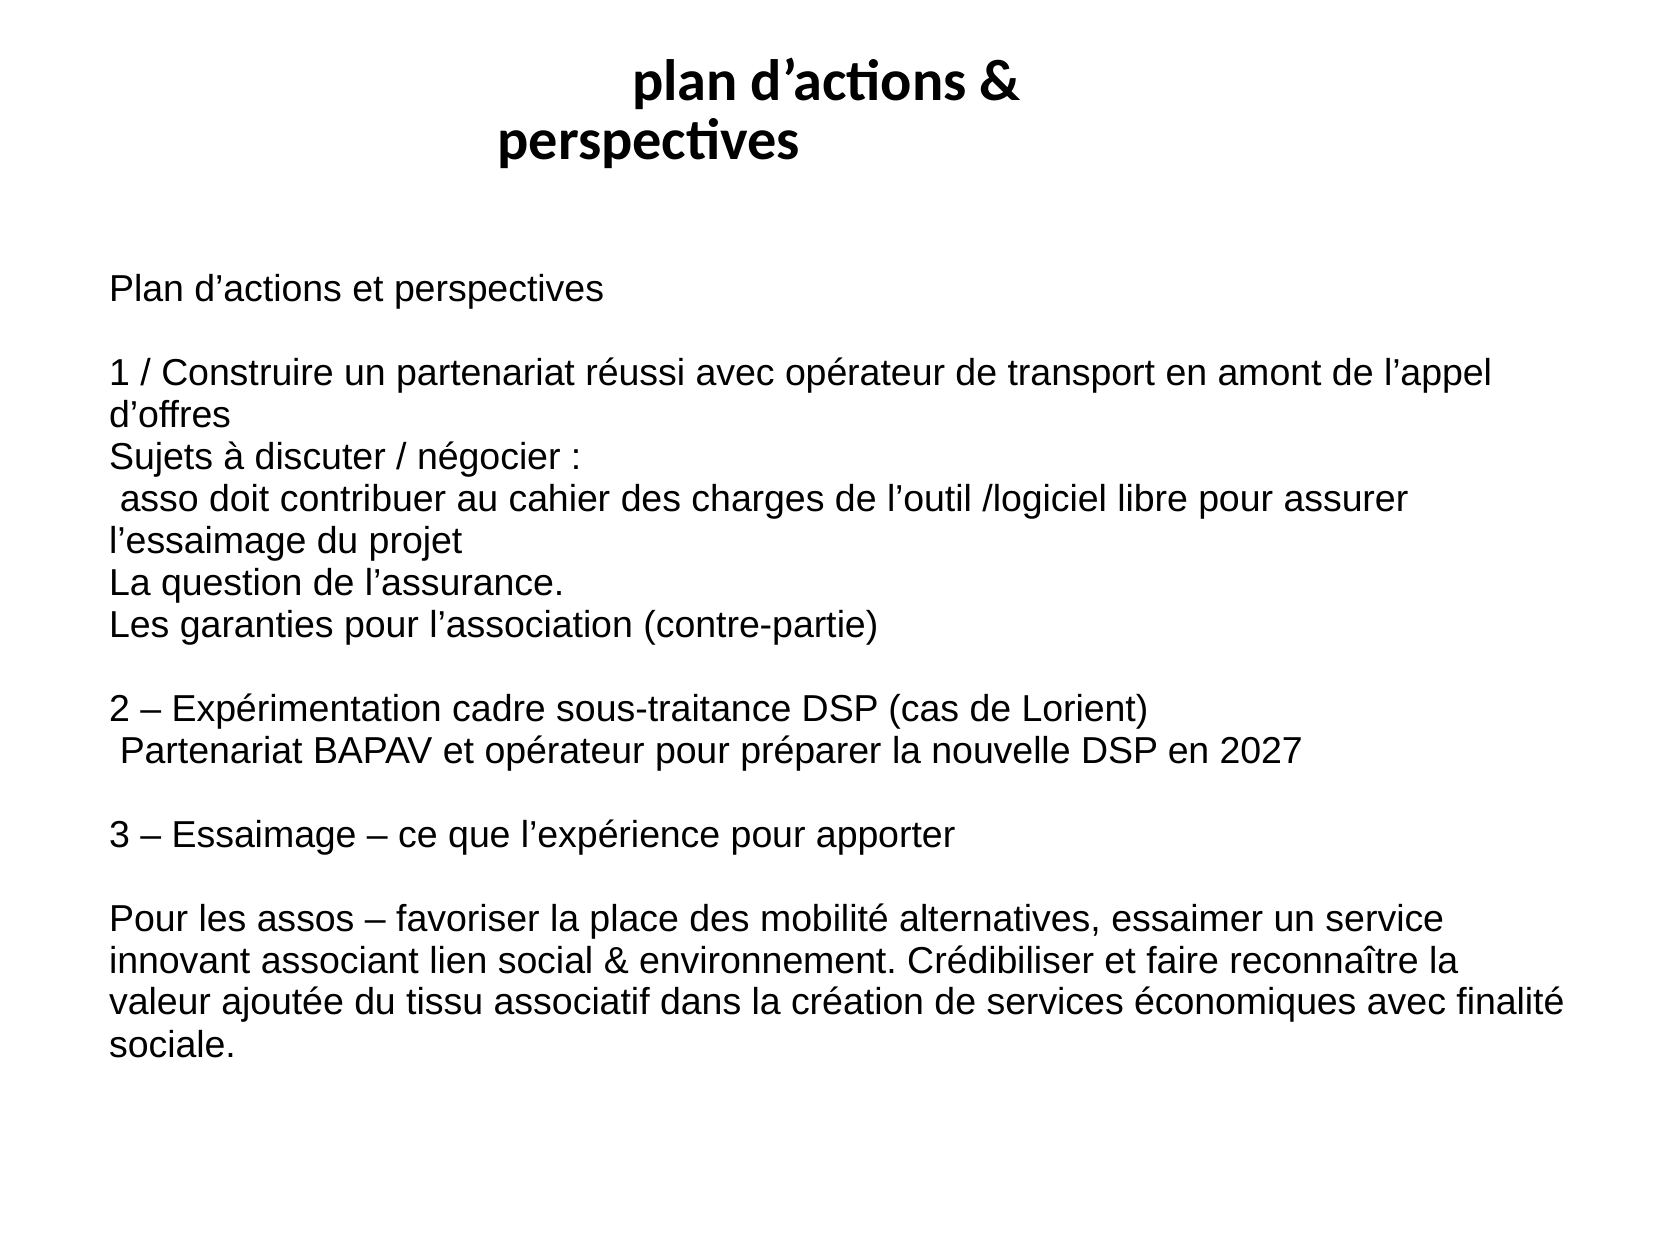

# plan d’actions & perspectives
Plan d’actions et perspectives
1 / Construire un partenariat réussi avec opérateur de transport en amont de l’appel d’offres
Sujets à discuter / négocier :
 asso doit contribuer au cahier des charges de l’outil /logiciel libre pour assurer l’essaimage du projet
La question de l’assurance.
Les garanties pour l’association (contre-partie)
2 – Expérimentation cadre sous-traitance DSP (cas de Lorient)
 Partenariat BAPAV et opérateur pour préparer la nouvelle DSP en 2027
3 – Essaimage – ce que l’expérience pour apporter
Pour les assos – favoriser la place des mobilité alternatives, essaimer un service innovant associant lien social & environnement. Crédibiliser et faire reconnaître la valeur ajoutée du tissu associatif dans la création de services économiques avec finalité sociale.